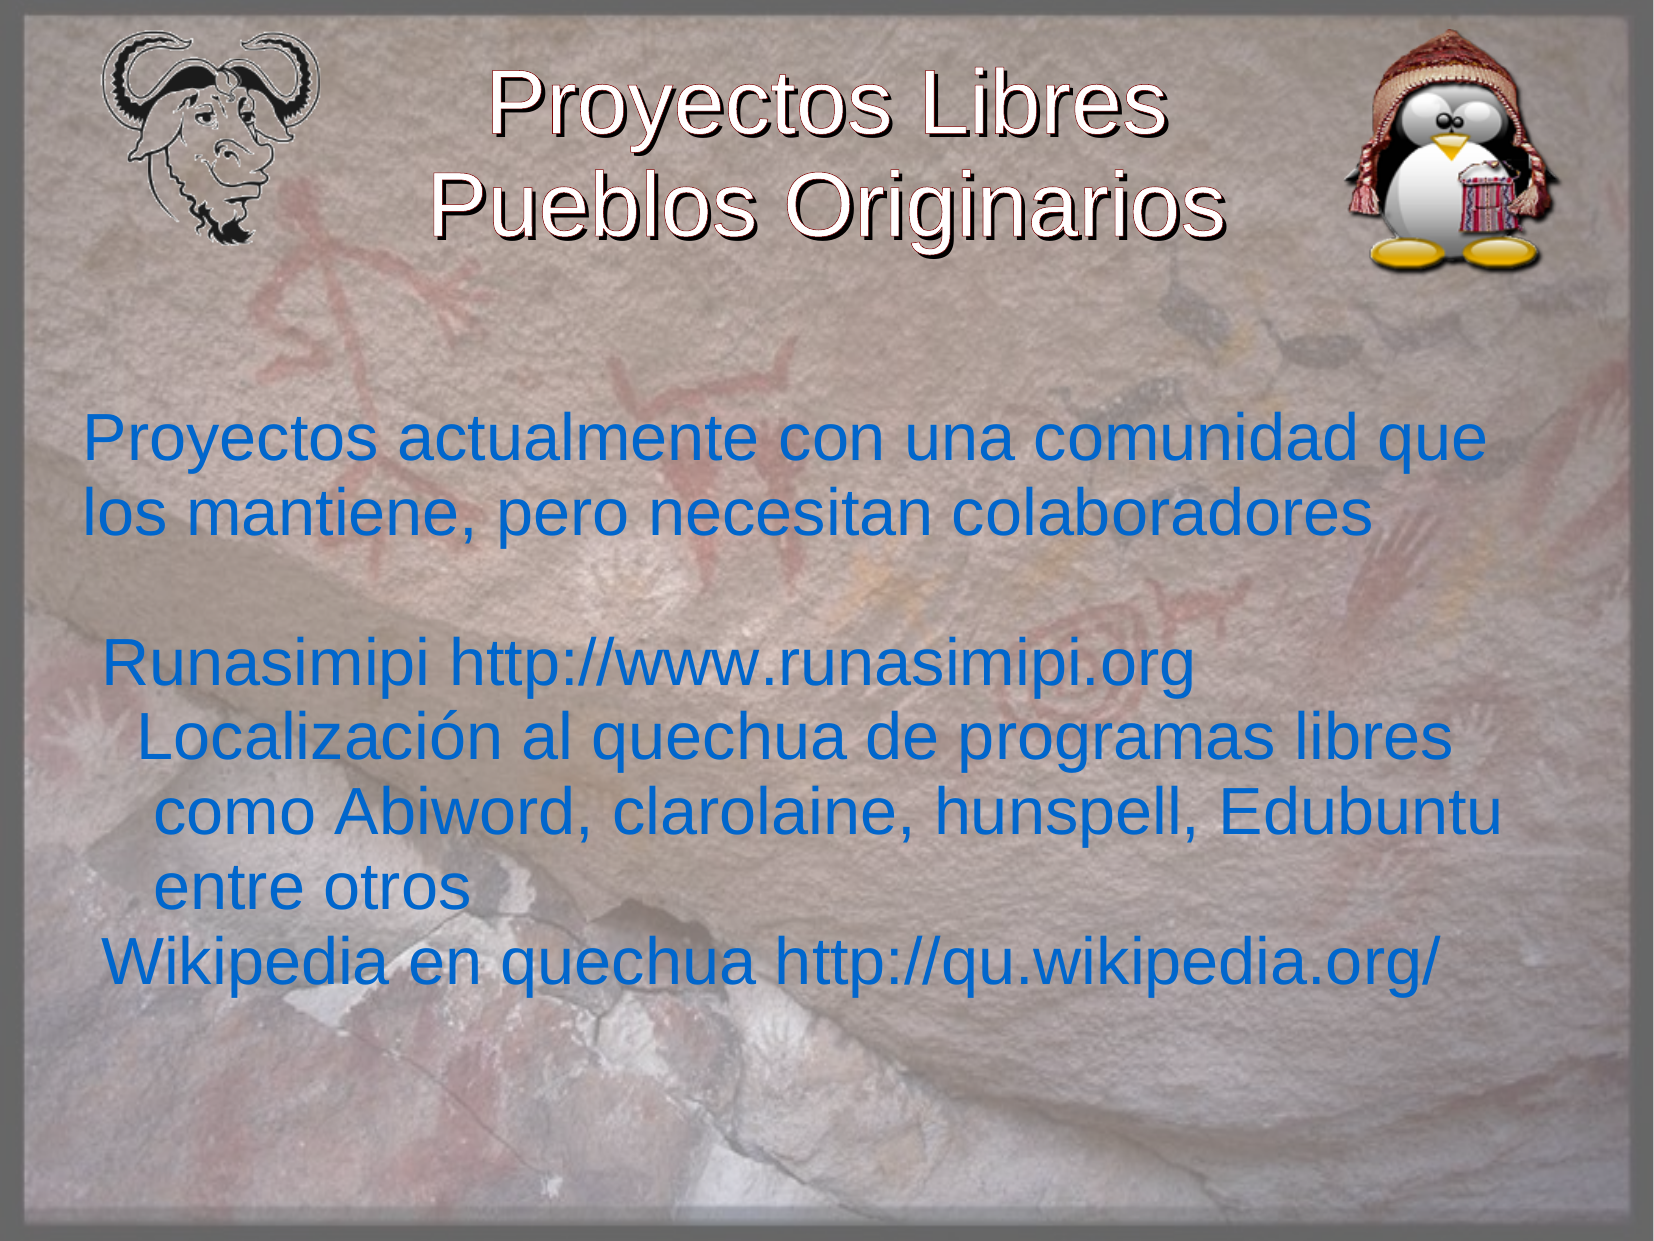

# Proyectos Libres Pueblos Originarios
Proyectos actualmente con una comunidad que los mantiene, pero necesitan colaboradores
 Runasimipi http://www.runasimipi.org
 Localización al quechua de programas libres como Abiword, clarolaine, hunspell, Edubuntu entre otros
 Wikipedia en quechua http://qu.wikipedia.org/